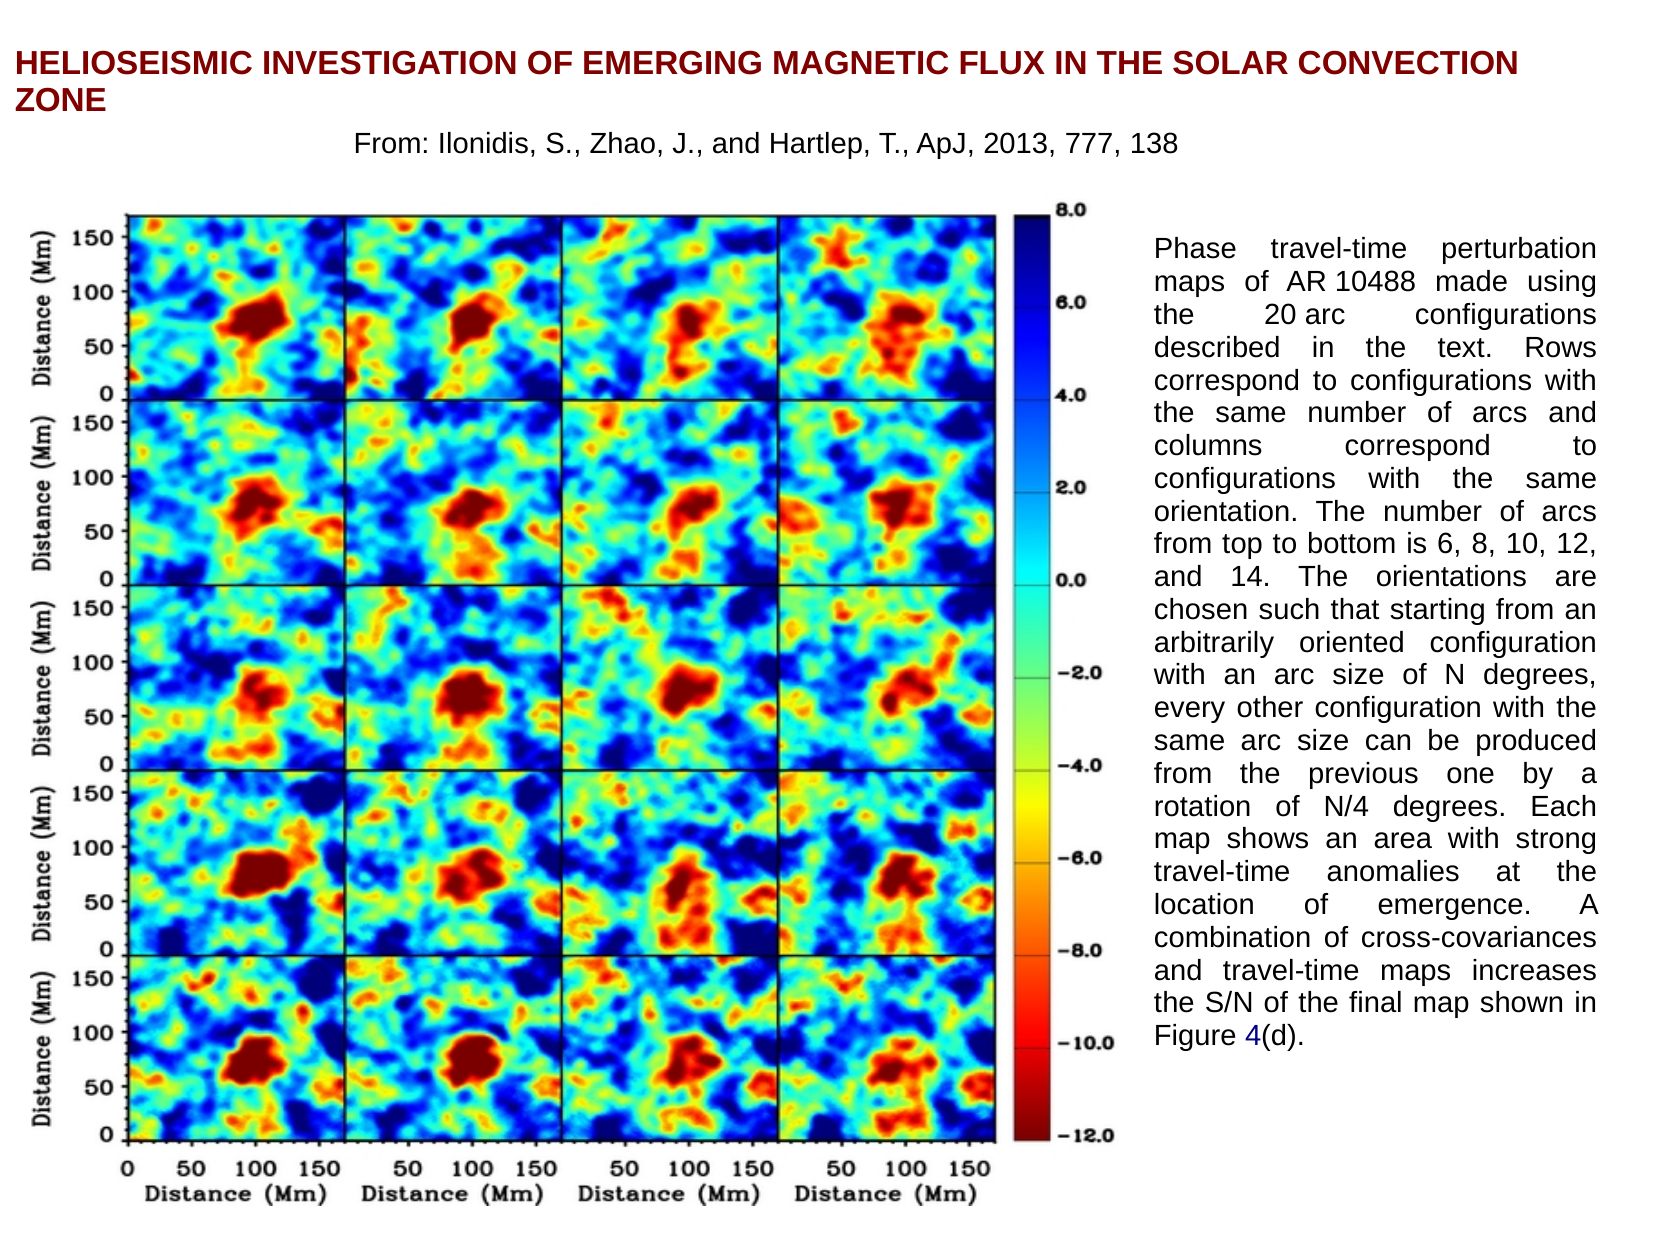

HELIOSEISMIC INVESTIGATION OF EMERGING MAGNETIC FLUX IN THE SOLAR CONVECTION ZONE
From: Ilonidis, S., Zhao, J., and Hartlep, T., ApJ, 2013, 777, 138
Phase travel-time perturbation maps of AR 10488 made using the 20 arc configurations described in the text. Rows correspond to configurations with the same number of arcs and columns correspond to configurations with the same orientation. The number of arcs from top to bottom is 6, 8, 10, 12, and 14. The orientations are chosen such that starting from an arbitrarily oriented configuration with an arc size of N degrees, every other configuration with the same arc size can be produced from the previous one by a rotation of N/4 degrees. Each map shows an area with strong travel-time anomalies at the location of emergence. A combination of cross-covariances and travel-time maps increases the S/N of the final map shown in Figure 4(d).